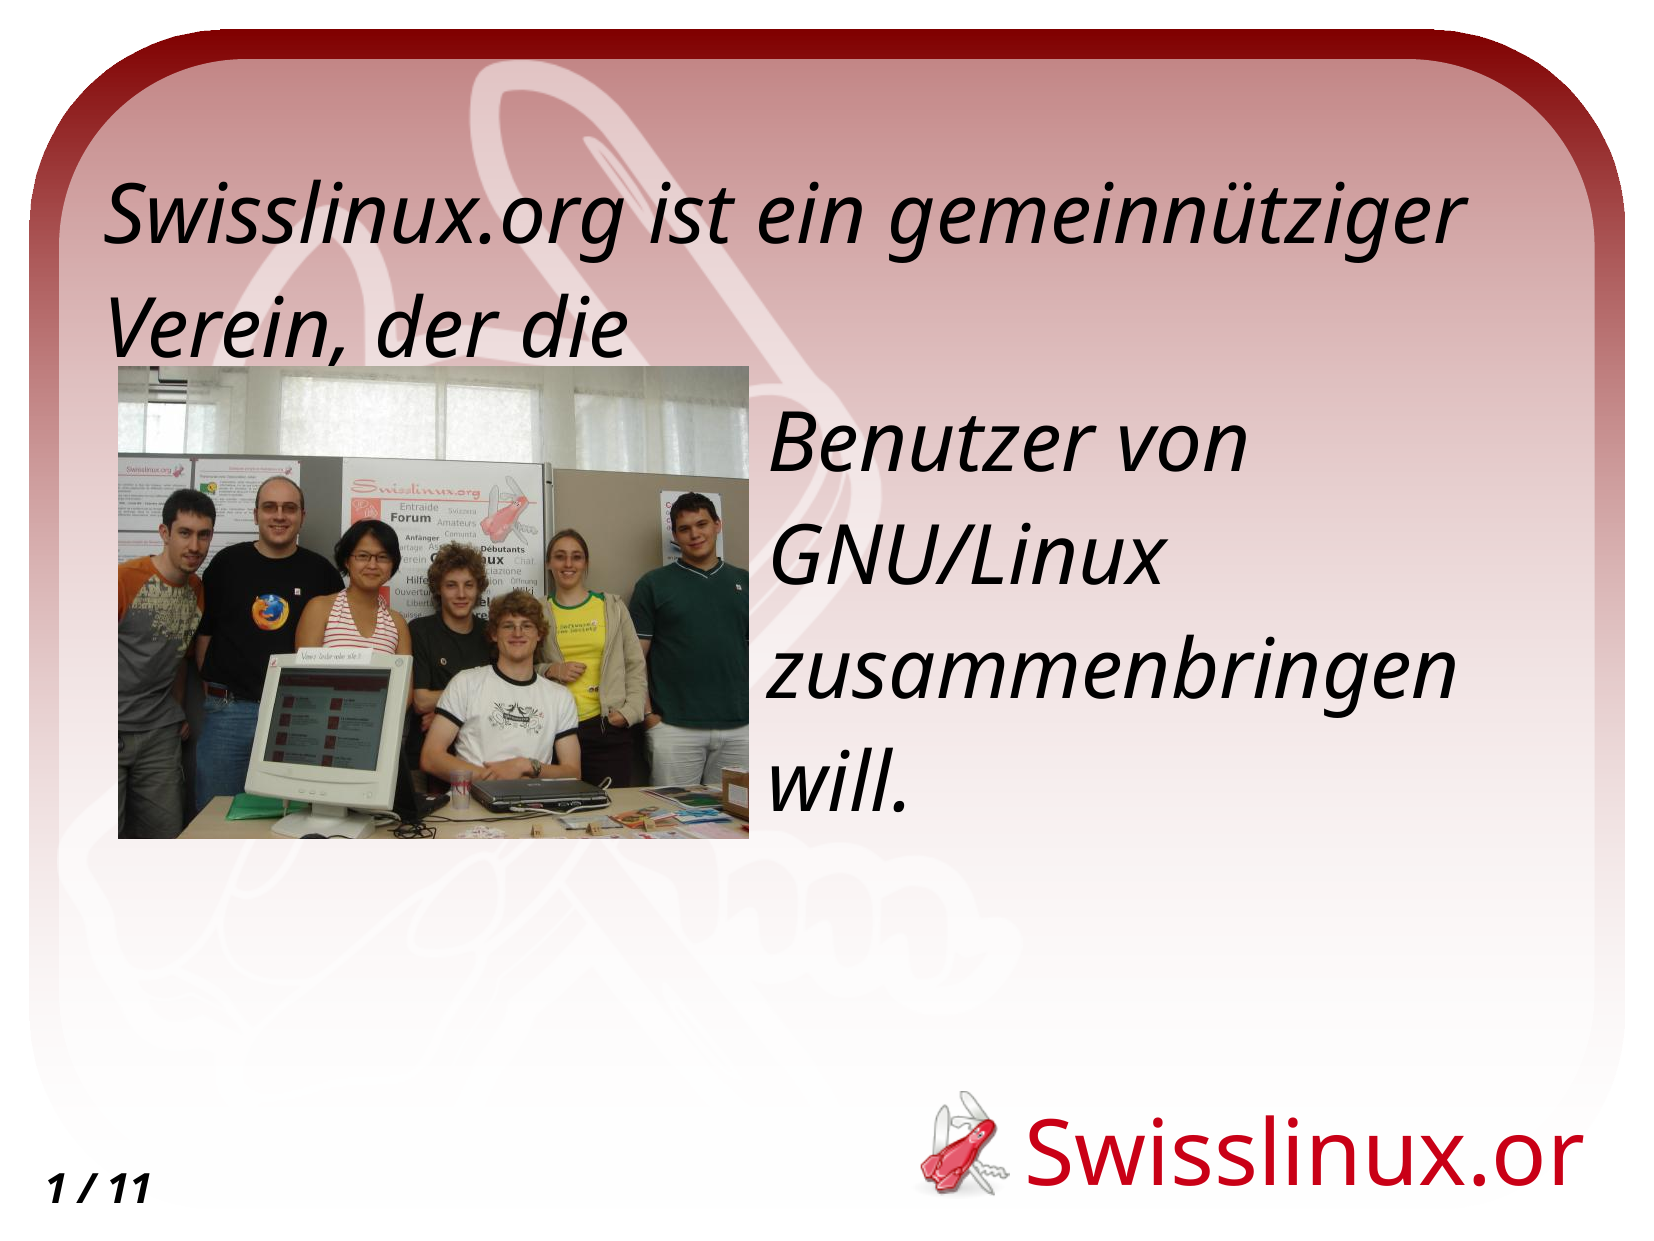

Swisslinux.org ist ein gemeinnütziger Verein, der die
									Benutzer von
									GNU/Linux
									zusammenbringen
									will.
Swisslinux.org
1 / 11